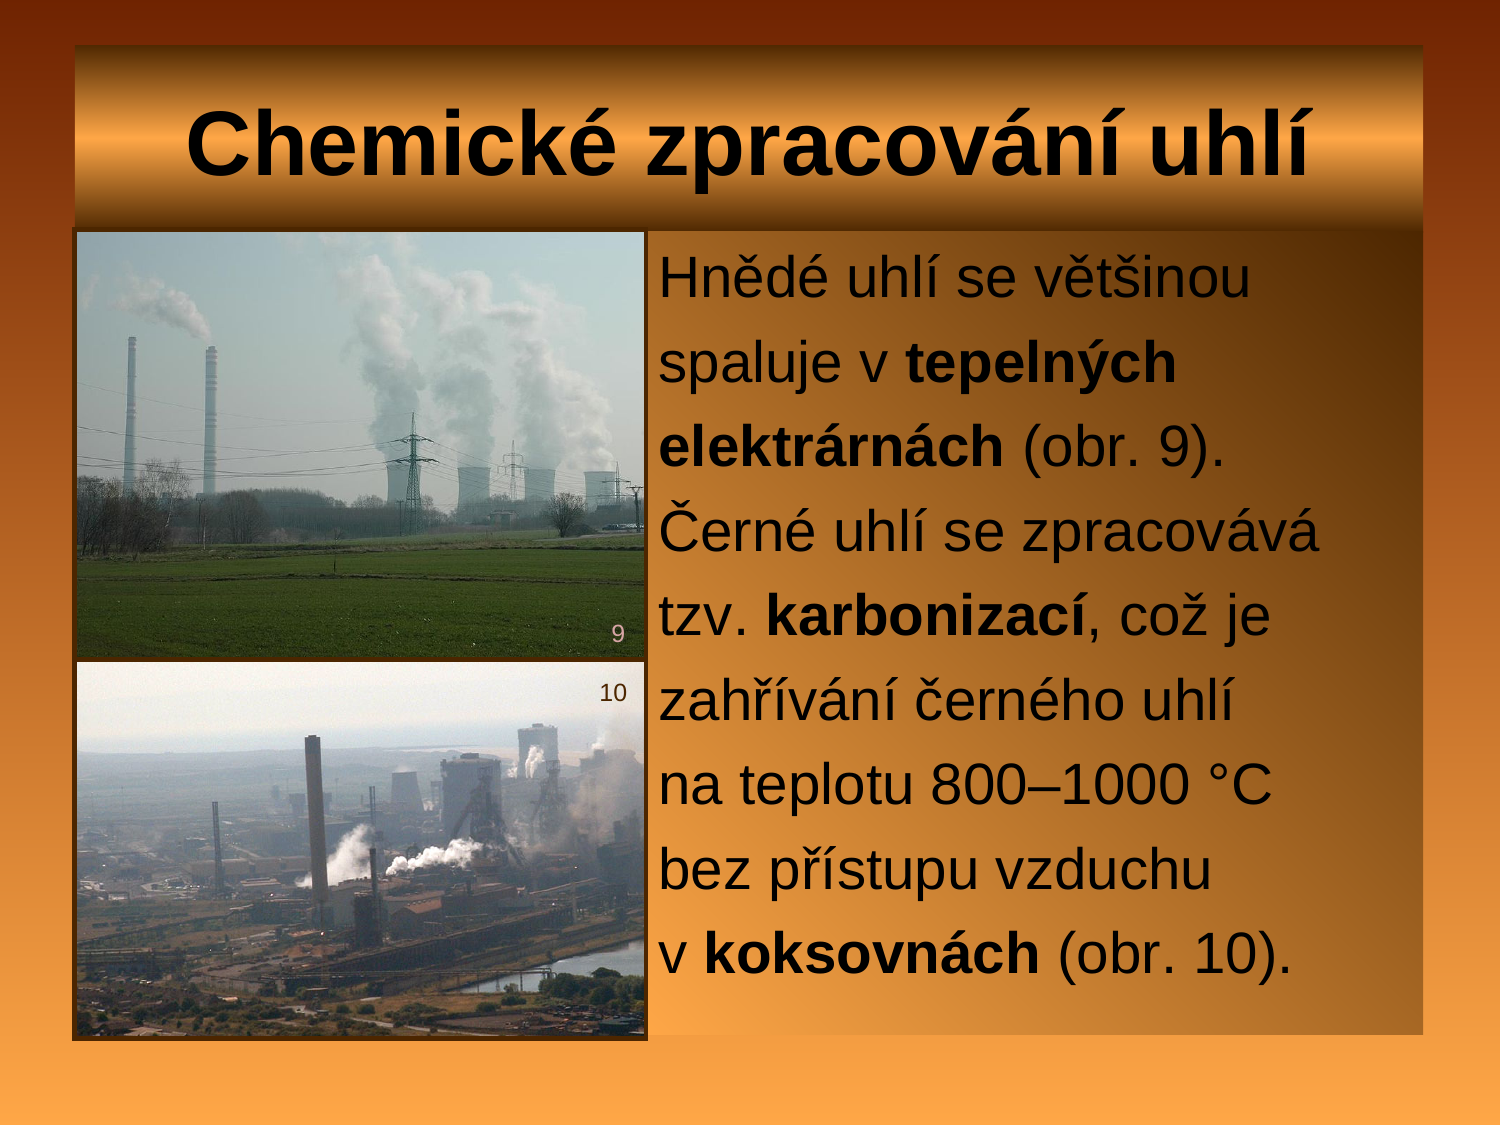

# Chemické zpracování uhlí
Hnědé uhlí se většinou
spaluje v tepelných
elektrárnách (obr. 9).
Černé uhlí se zpracovává
tzv. karbonizací, což je
zahřívání černého uhlí
na teplotu 800–1000 °C
bez přístupu vzduchu
v koksovnách (obr. 10).
9
10